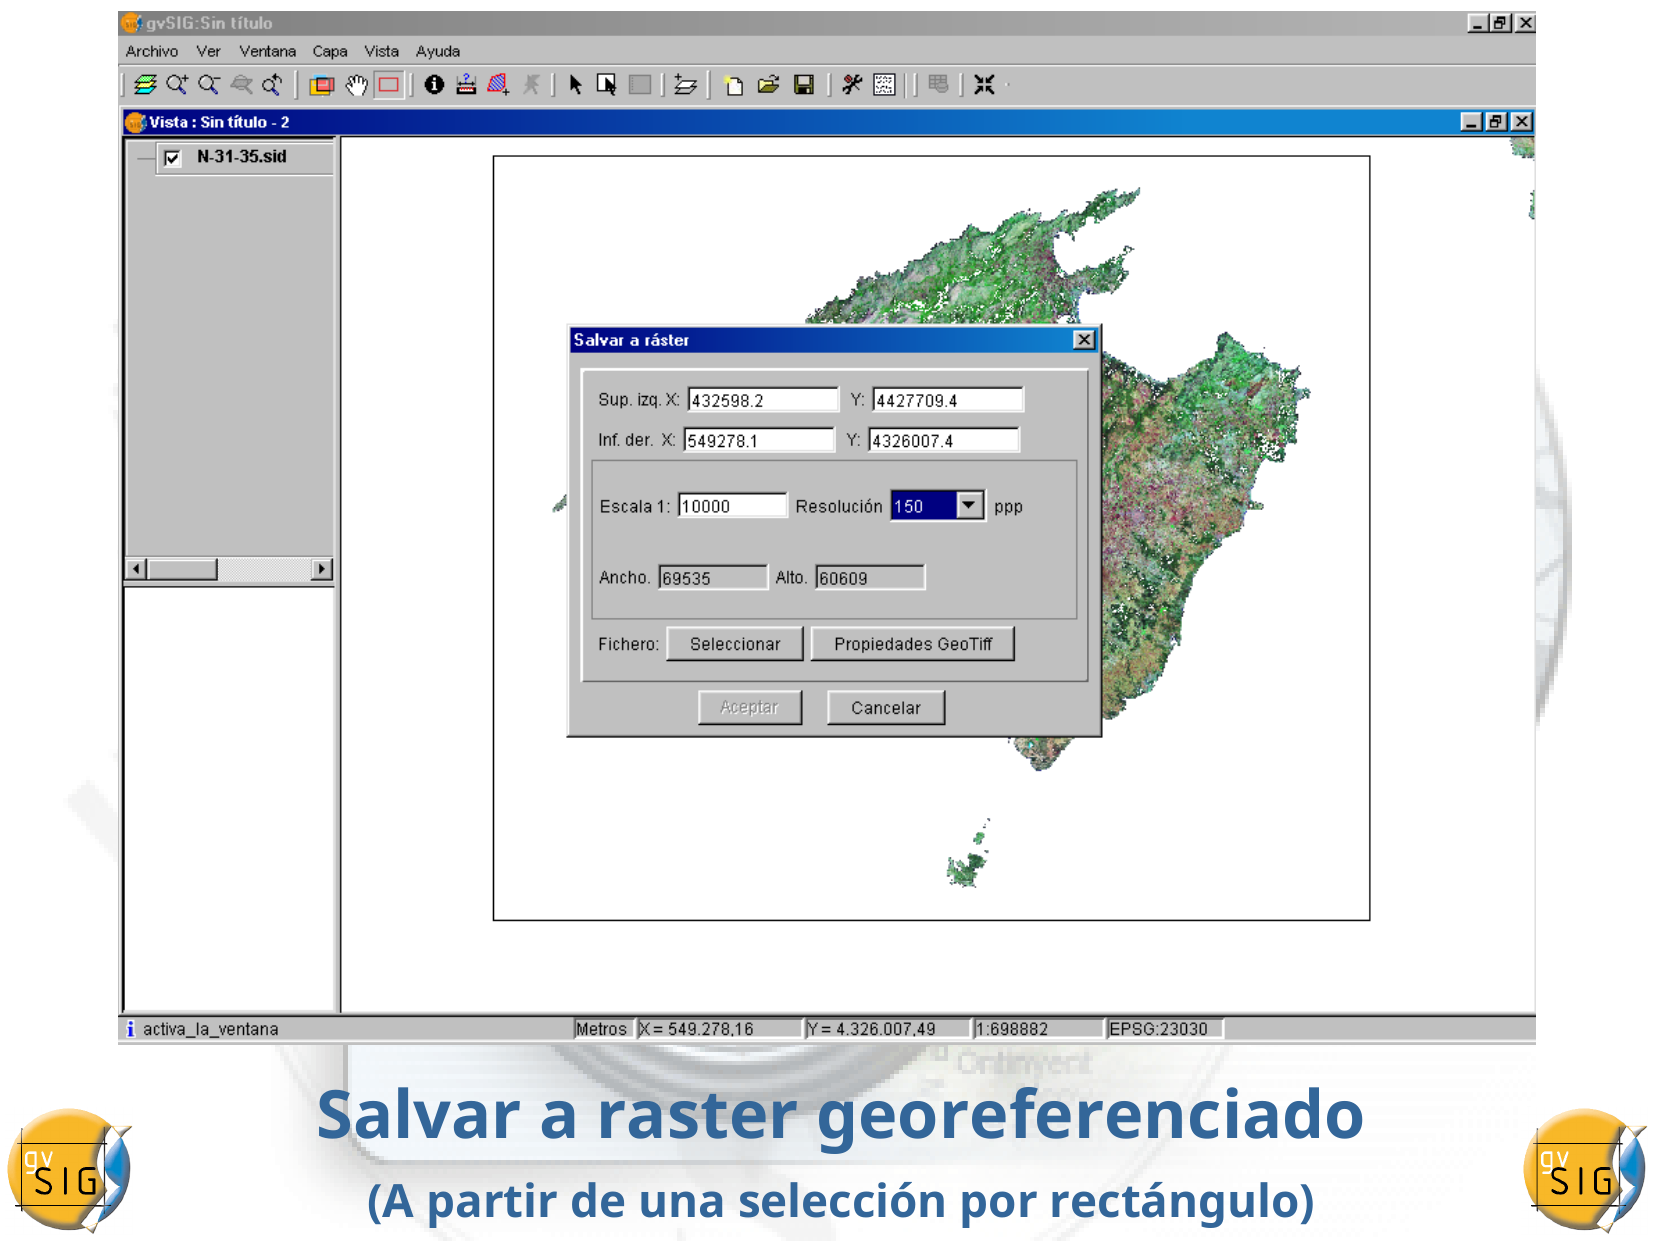

# Salvar a raster georeferenciado
(A partir de una selección por rectángulo)